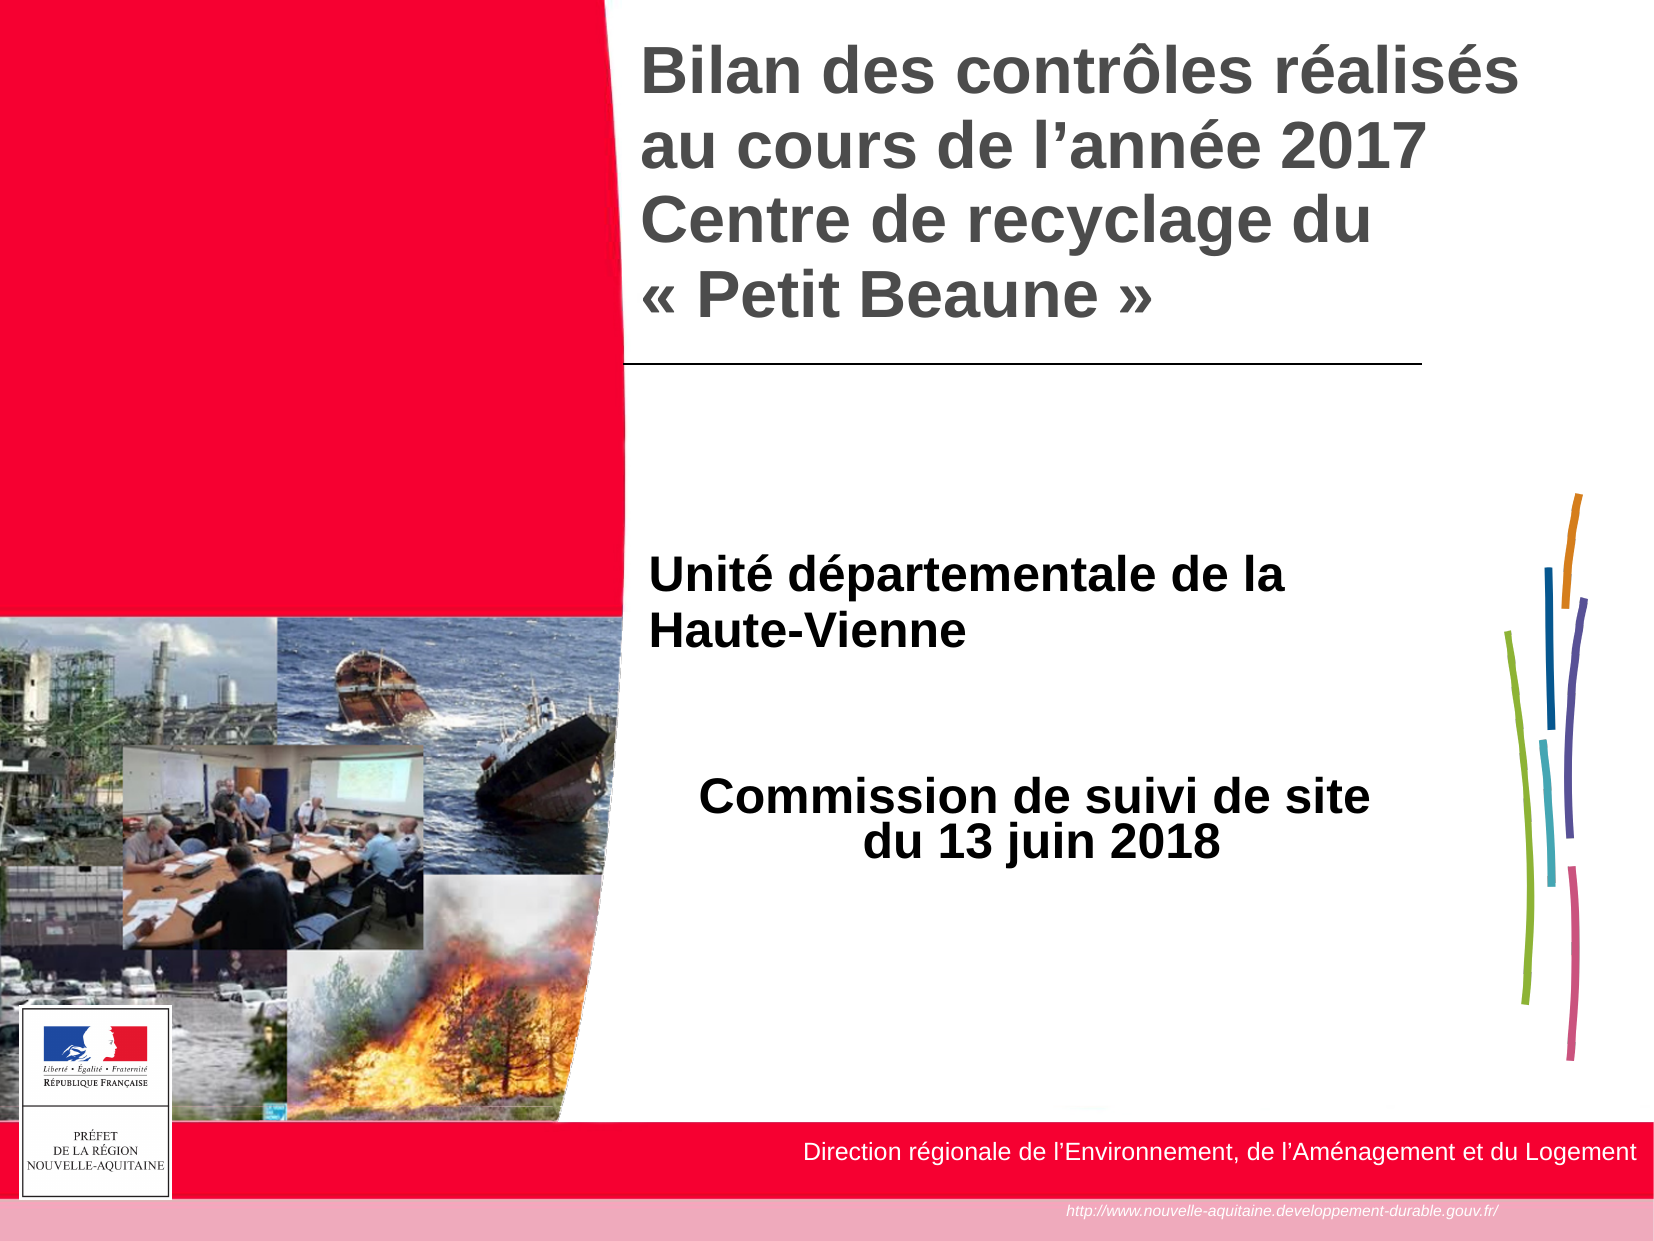

# Bilan des contrôles réalisés au cours de l’année 2017 Centre de recyclage du « Petit Beaune »
Unité départementale de la Haute-Vienne
Commission de suivi de site
du 13 juin 2018